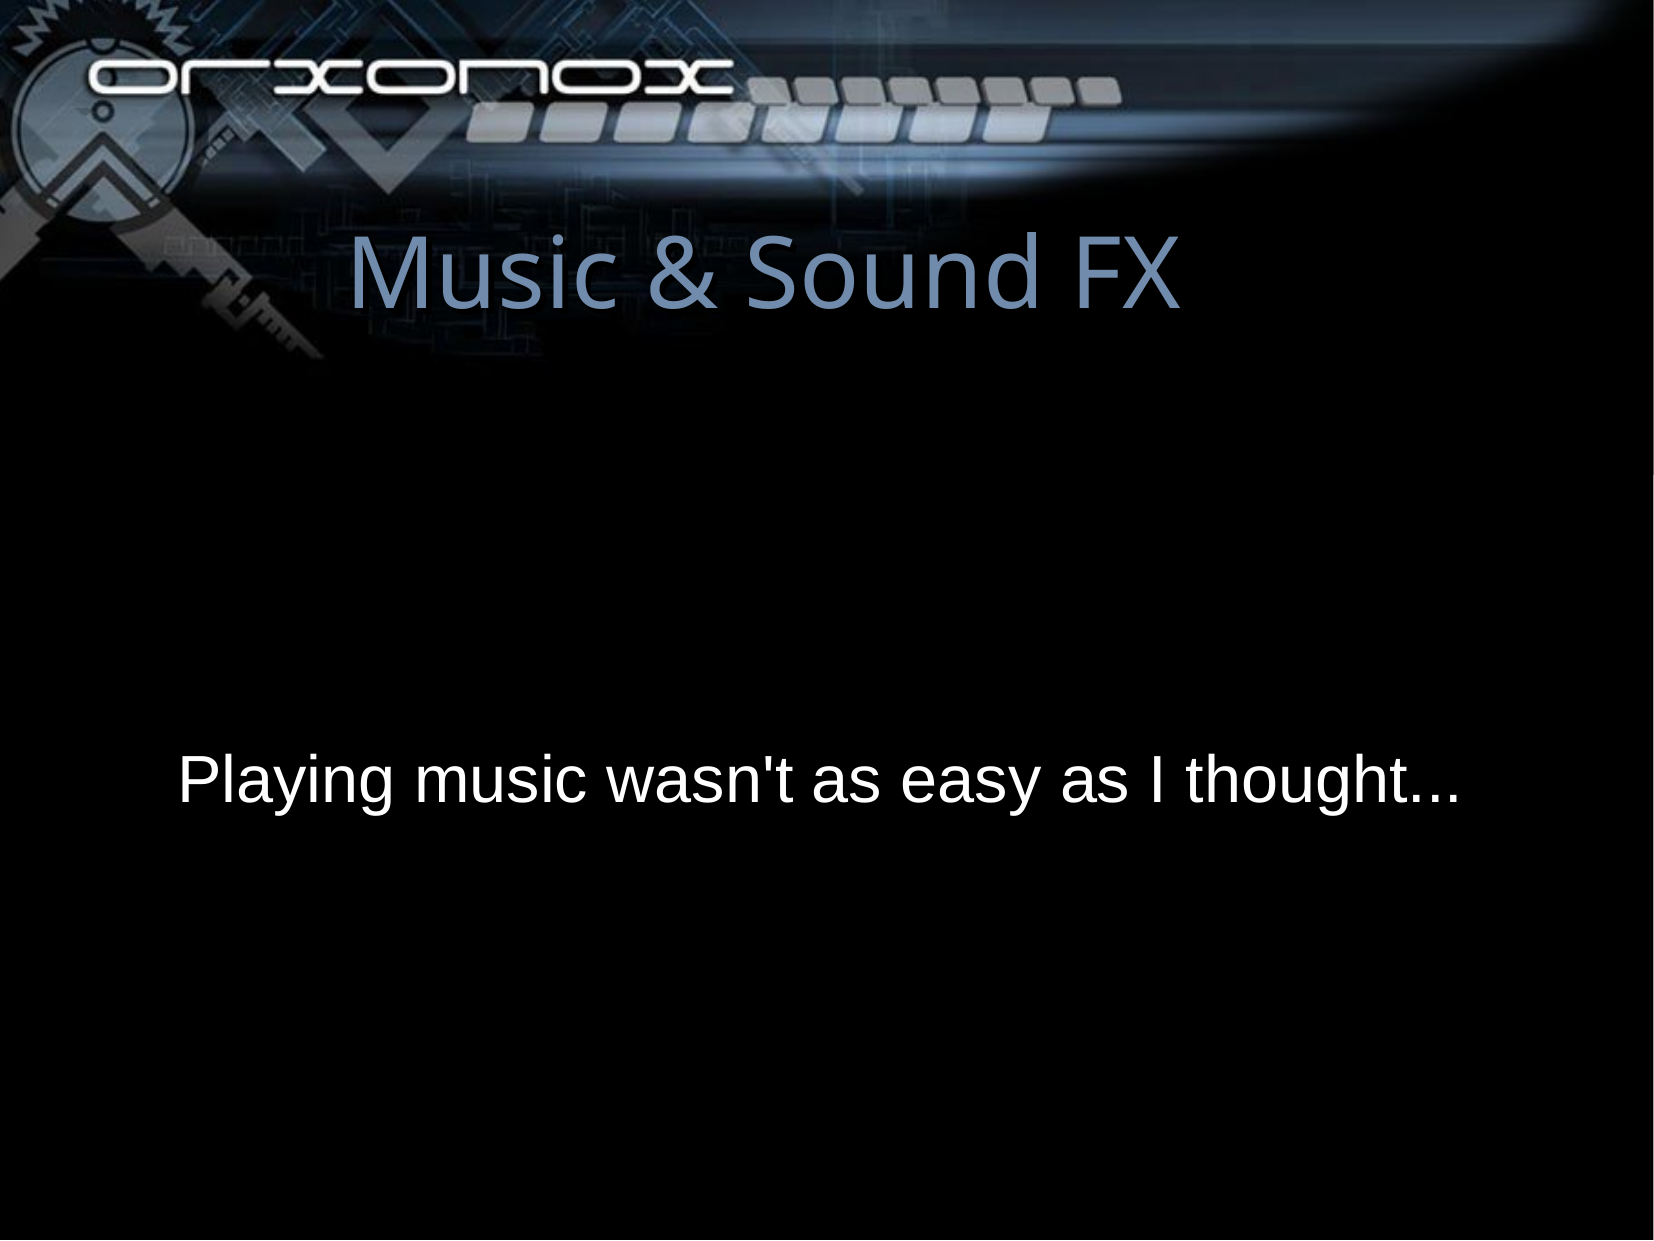

Music & Sound FX
# Playing music wasn't as easy as I thought...